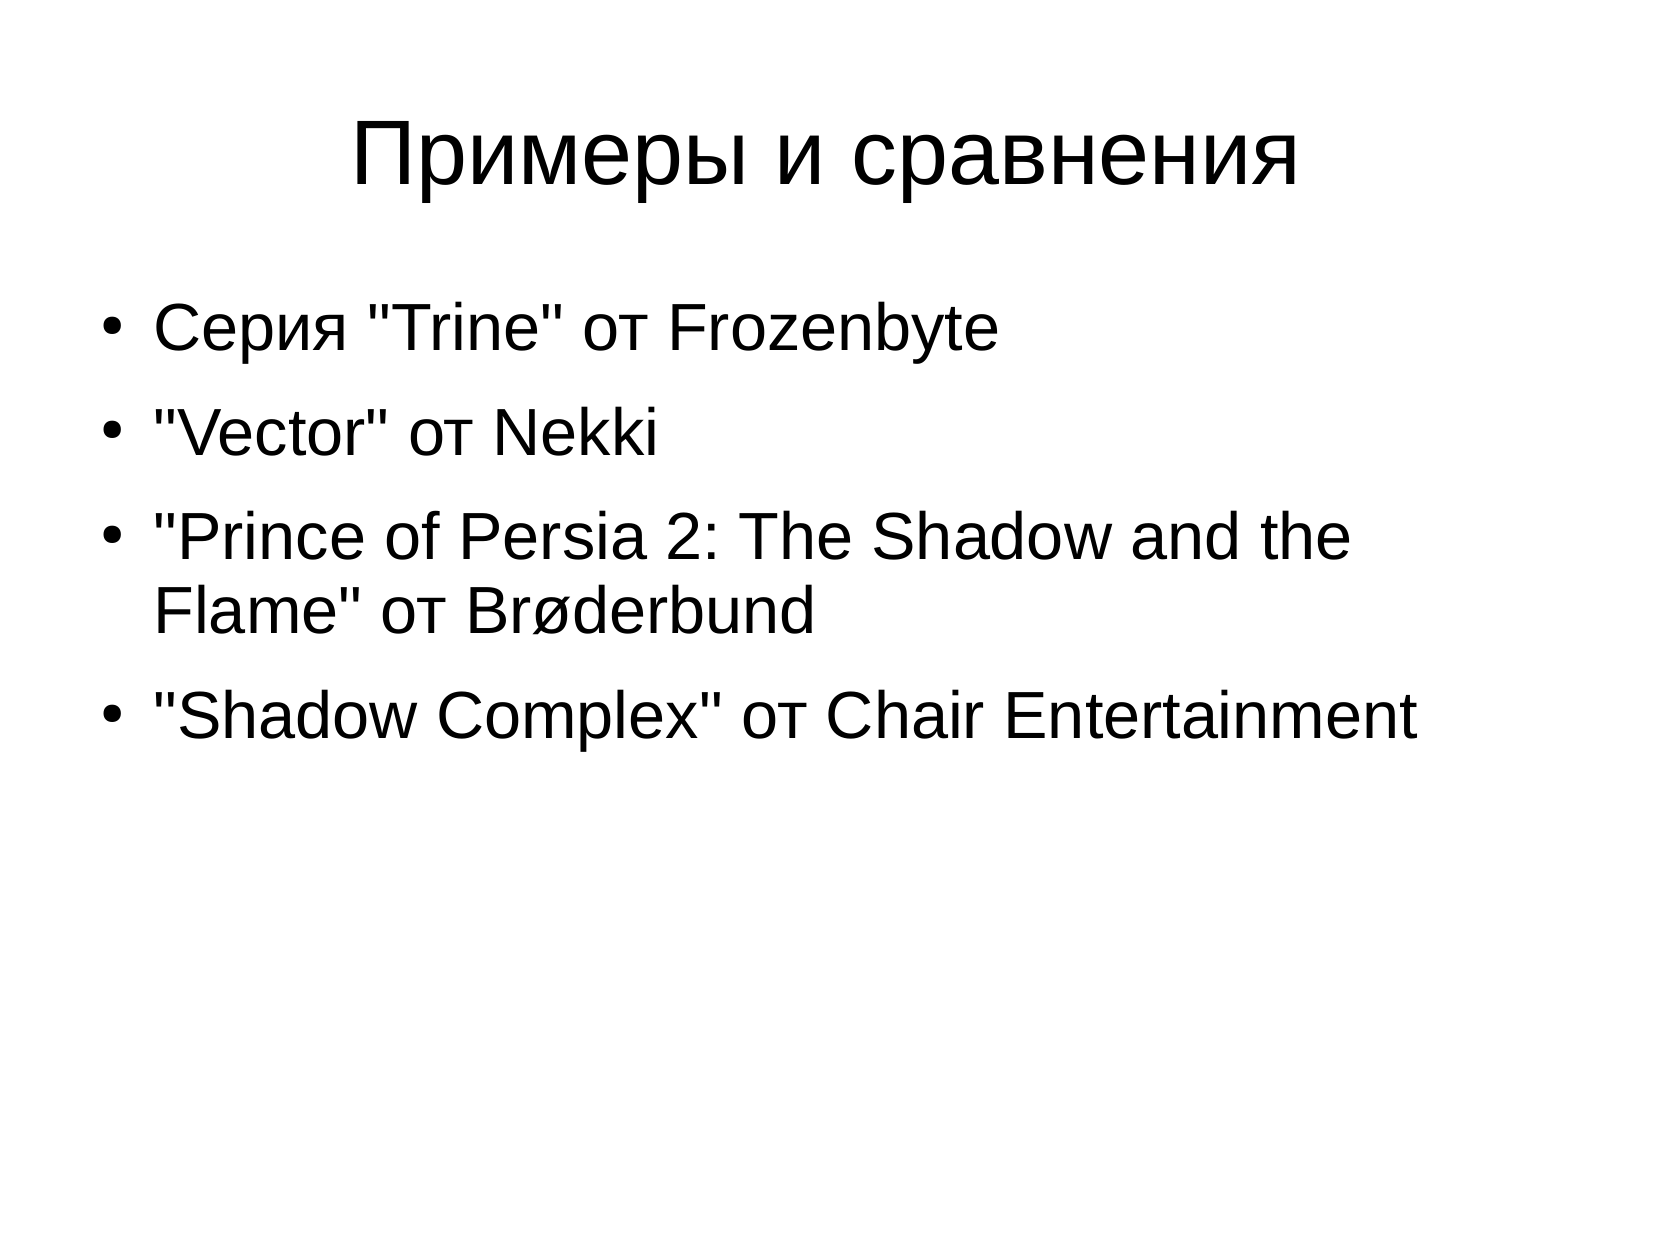

# Примеры и сравнения
Серия "Trine" от Frozenbyte
"Vector" от Nekki
"Prince of Persia 2: The Shadow and the Flame" от Brøderbund
"Shadow Complex" от Chair Entertainment